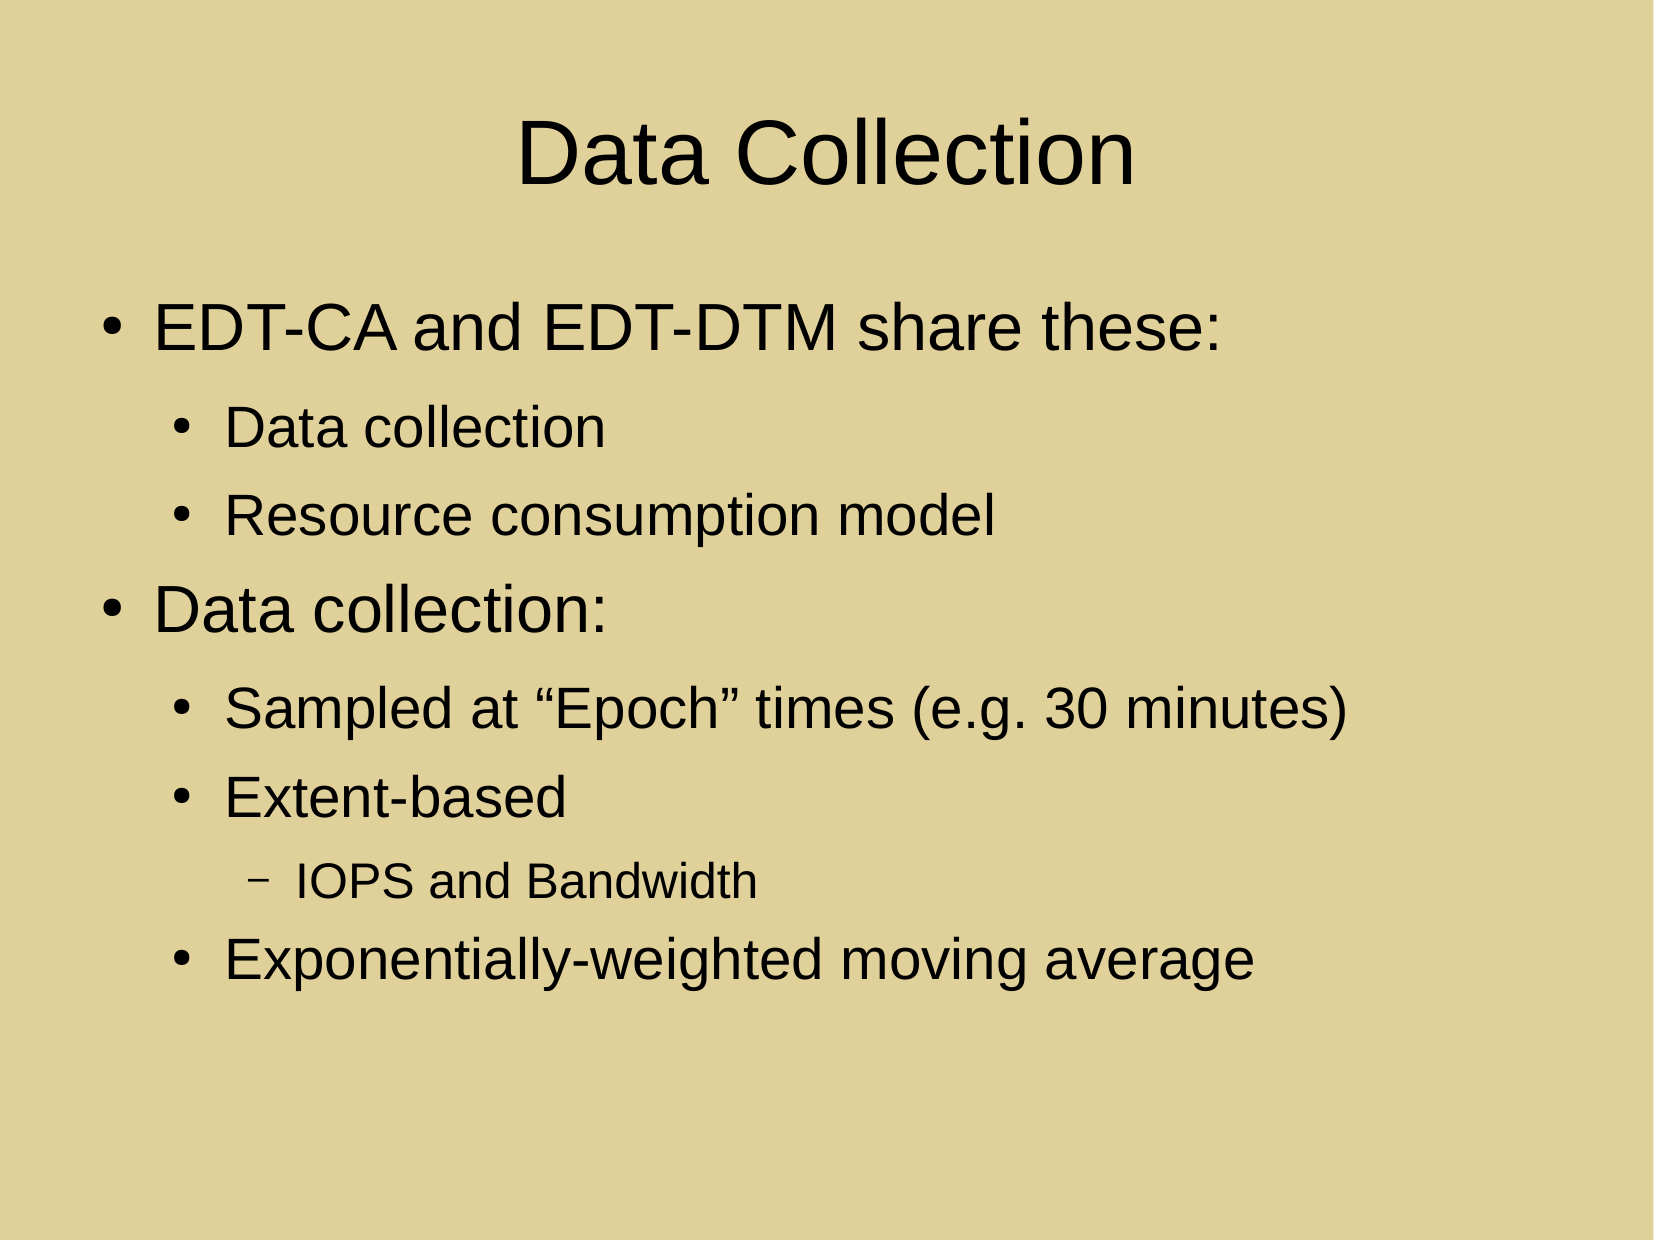

# Data Collection
EDT-CA and EDT-DTM share these:
Data collection
Resource consumption model
Data collection:
Sampled at “Epoch” times (e.g. 30 minutes)
Extent-based
IOPS and Bandwidth
Exponentially-weighted moving average